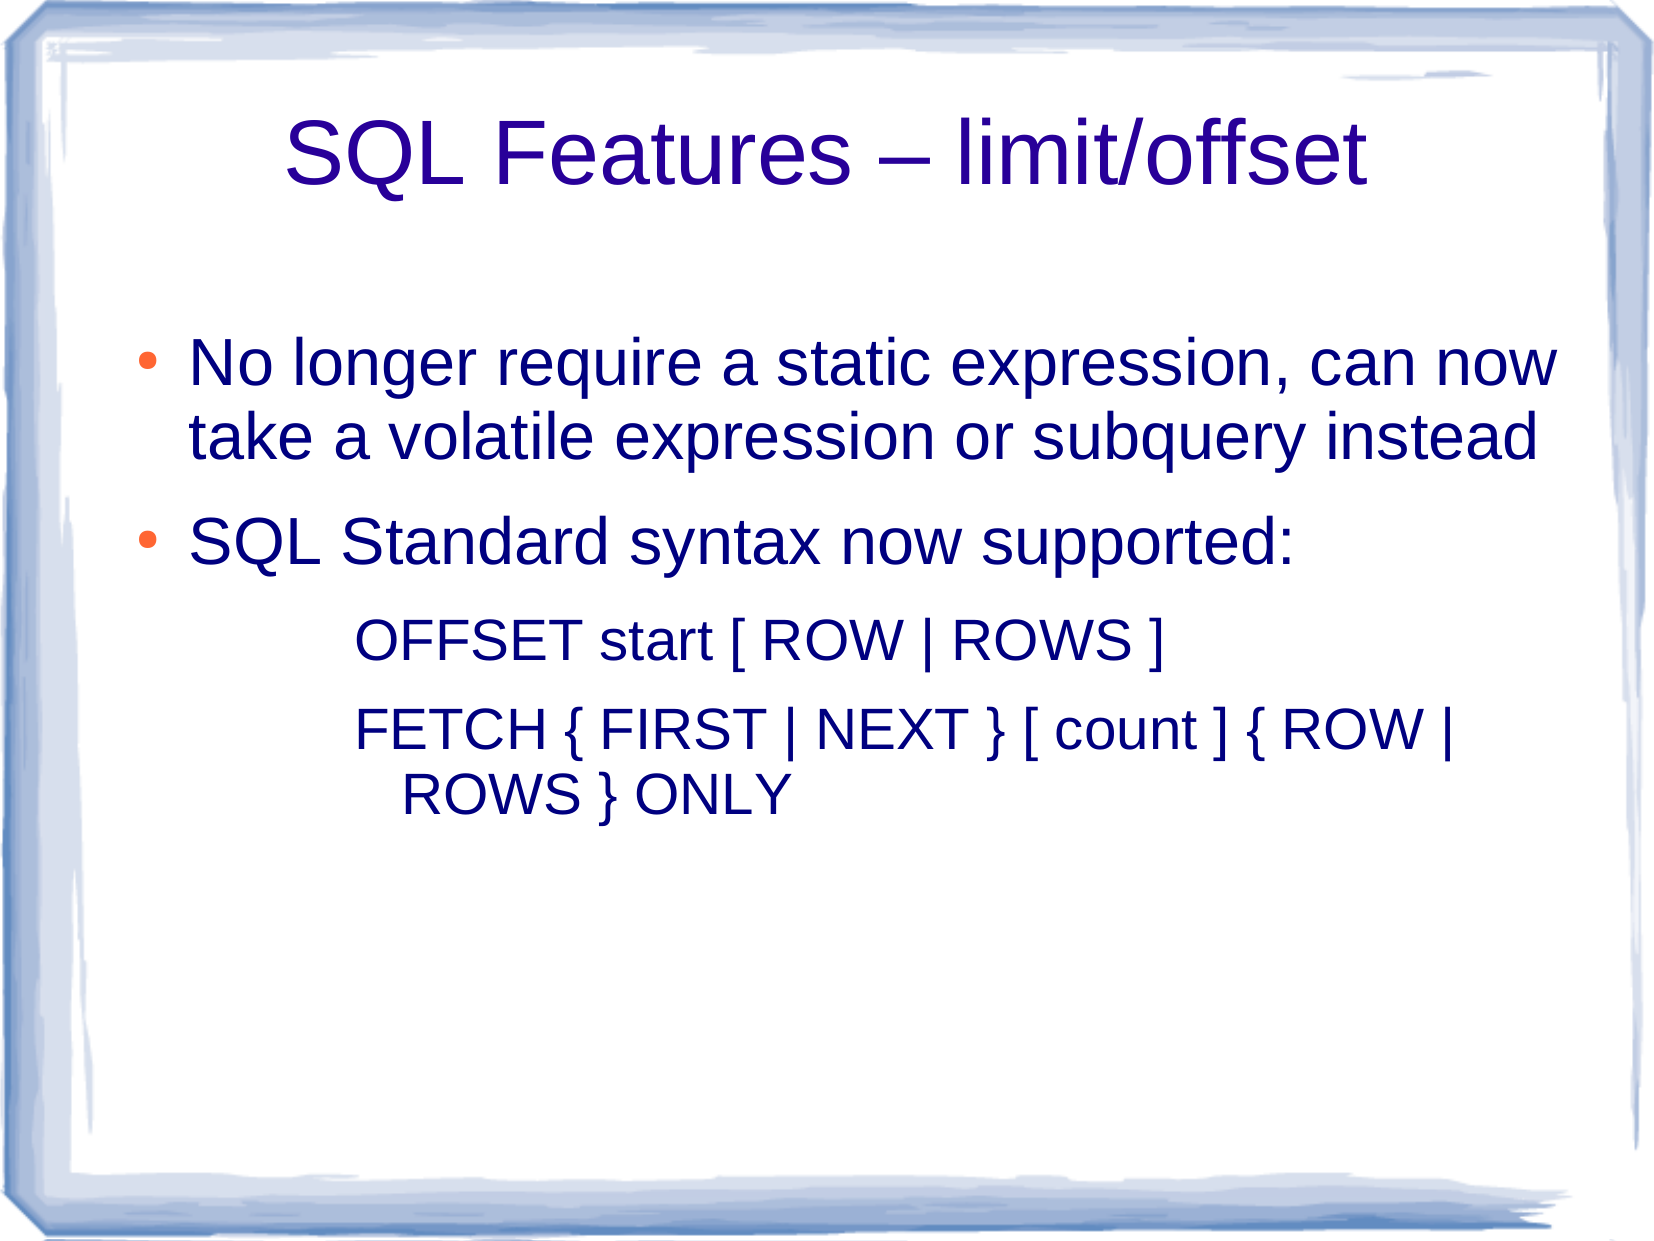

# SQL Features – limit/offset
No longer require a static expression, can now take a volatile expression or subquery instead
SQL Standard syntax now supported:
OFFSET start [ ROW | ROWS ]
FETCH { FIRST | NEXT } [ count ] { ROW | ROWS } ONLY